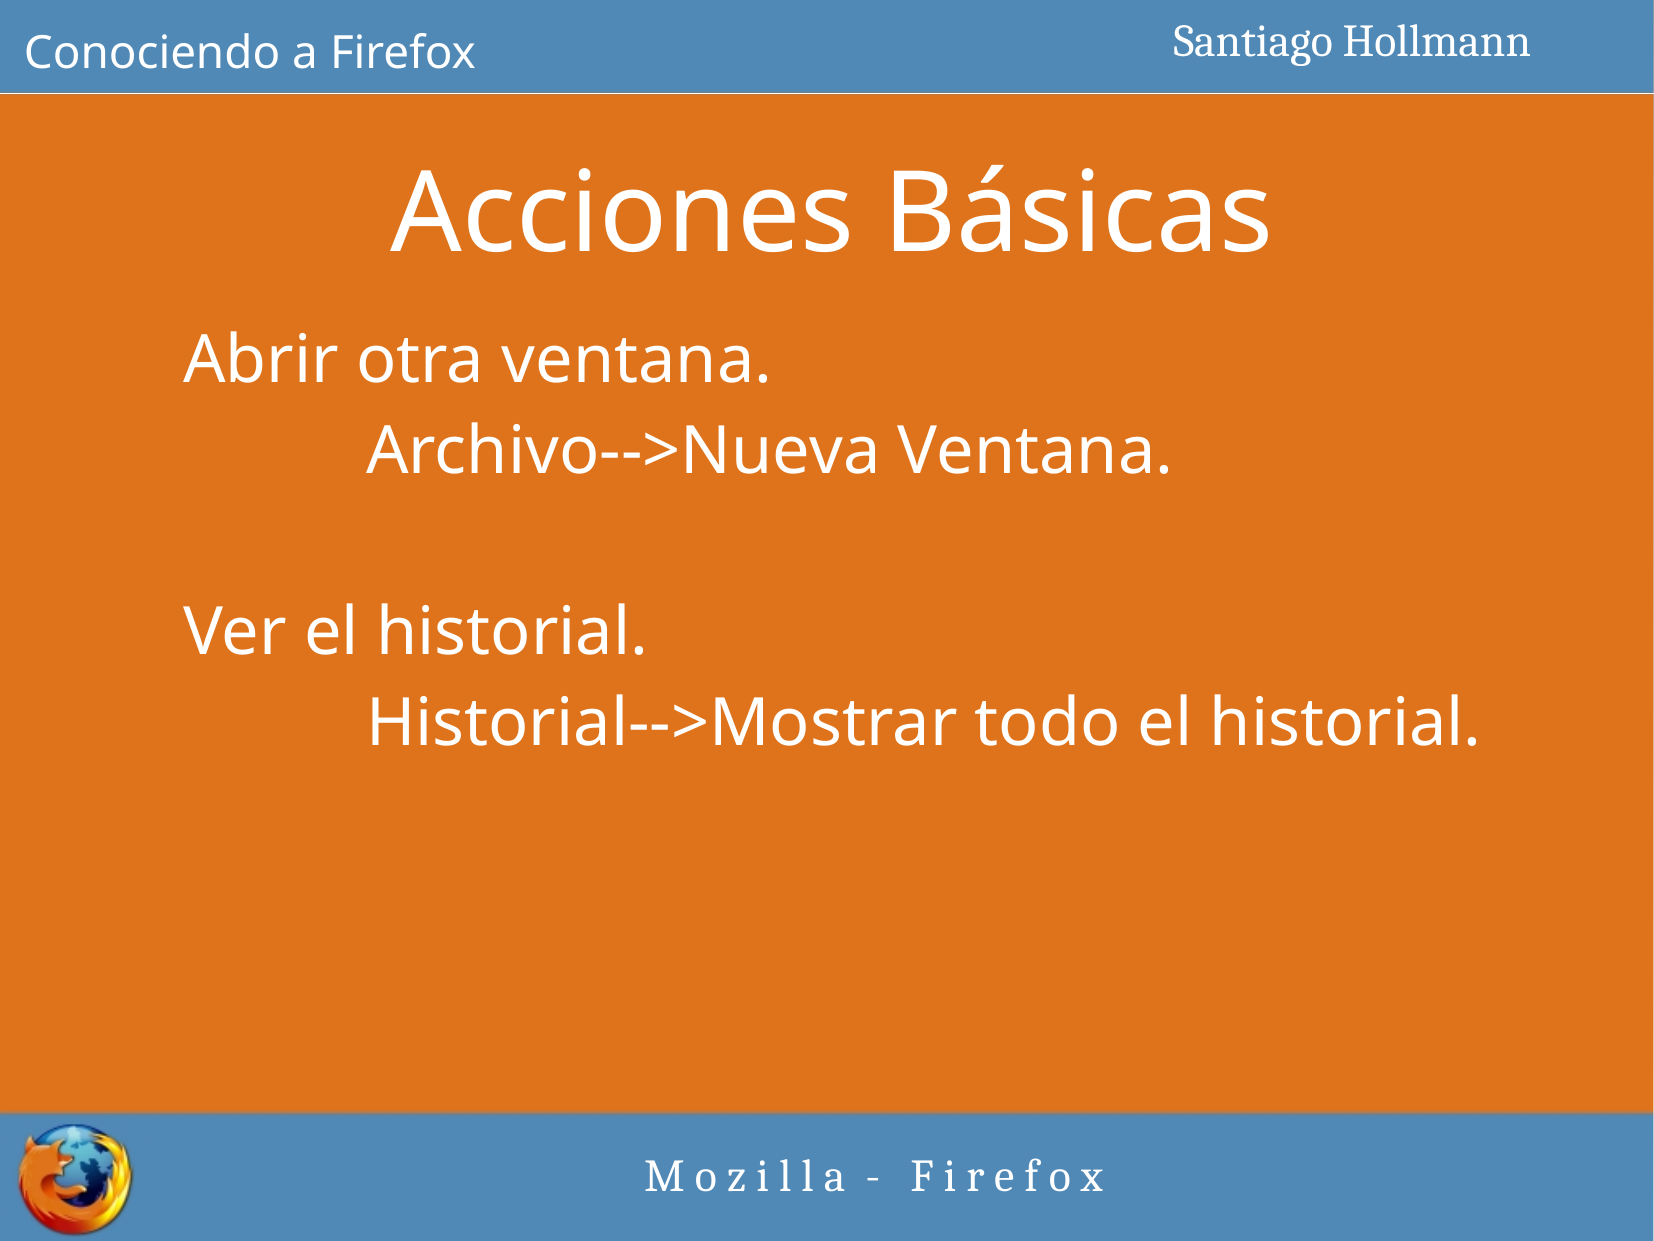

# Acciones Básicas
Santiago Hollmann
Conociendo a Firefox
Abrir otra ventana.
		Archivo-->Nueva Ventana.
Ver el historial.
		Historial-->Mostrar todo el historial.
M o z i l l a - F i r e f o x